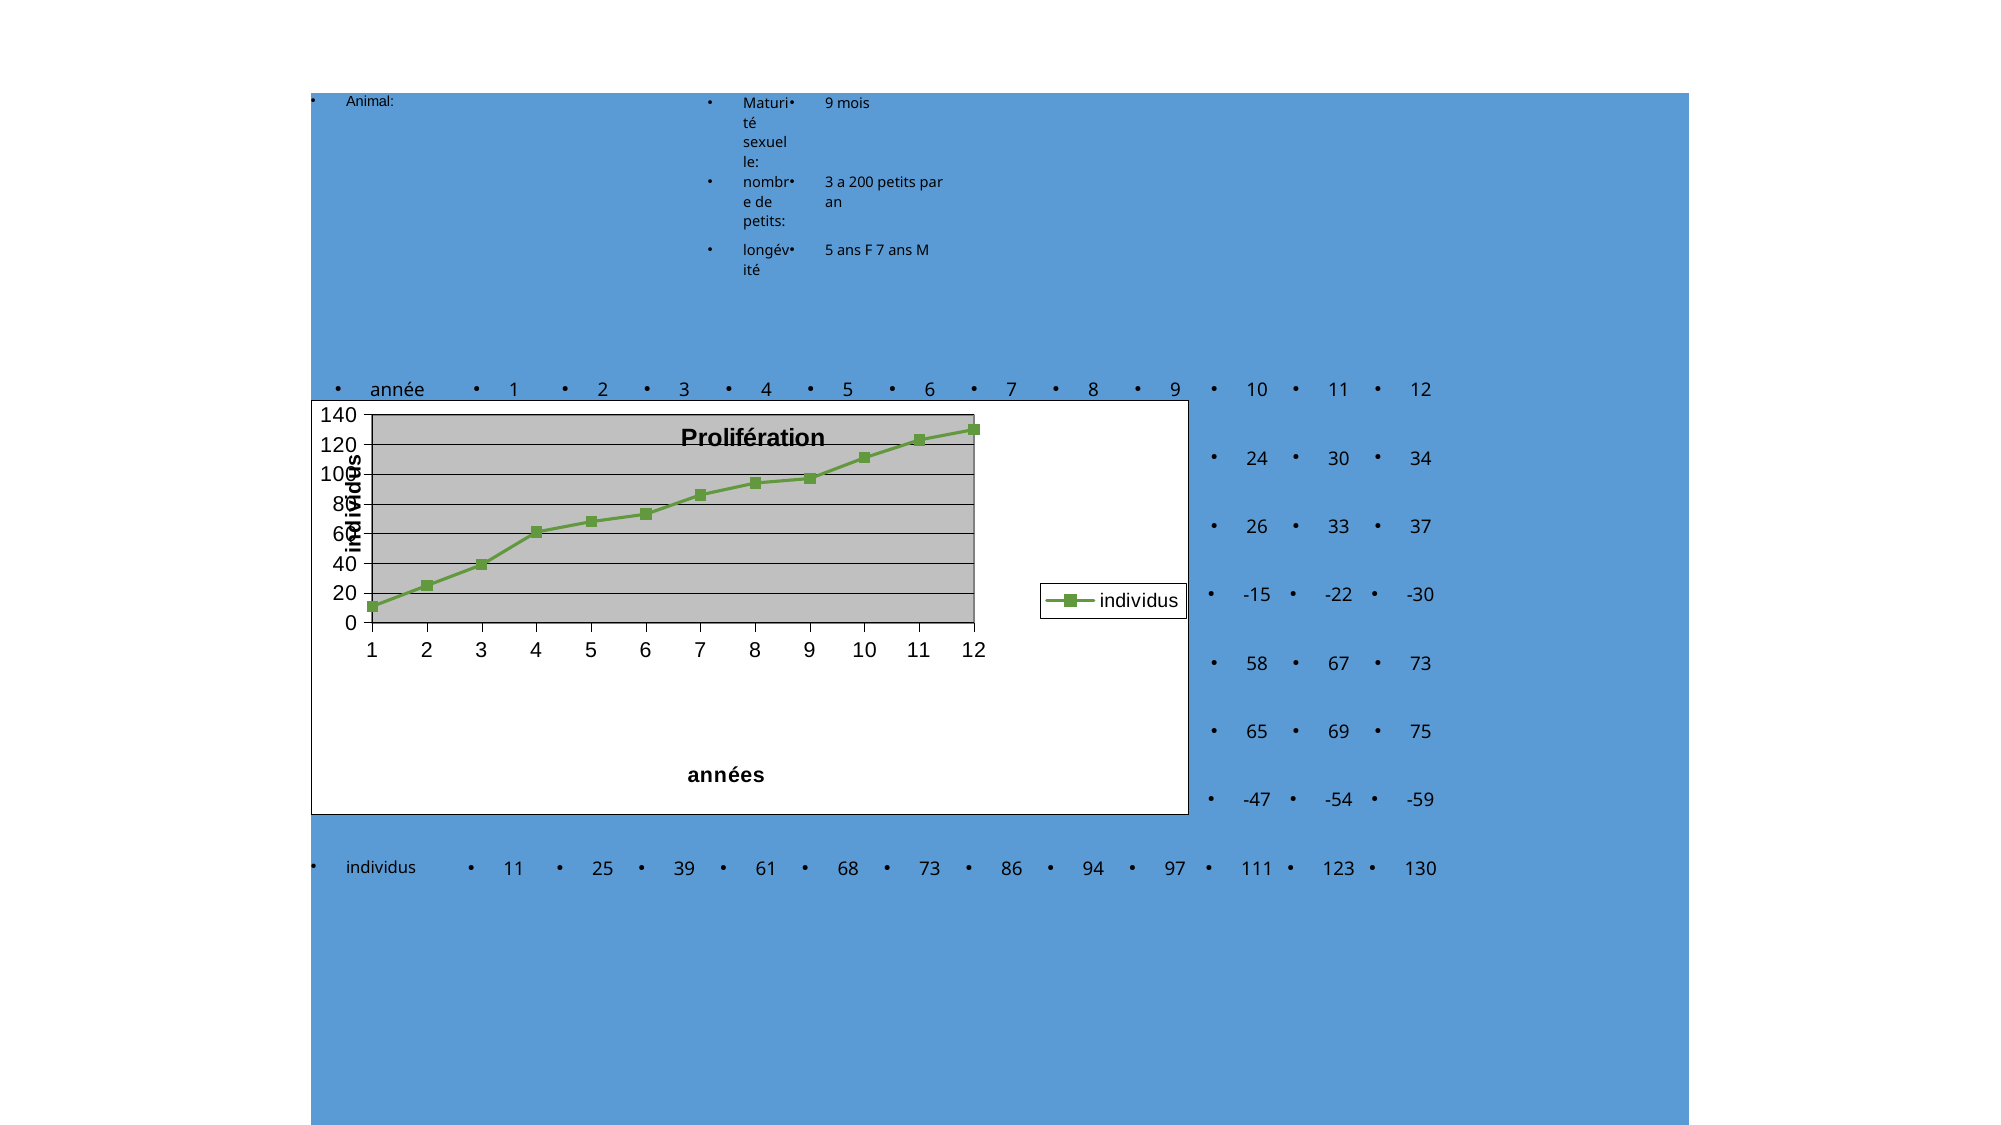

| Animal: | | | | Maturité sexuelle: | 9 mois | | | | | | | | | | |
| --- | --- | --- | --- | --- | --- | --- | --- | --- | --- | --- | --- | --- | --- | --- | --- |
| | | | | nombre de petits: | 3 a 200 petits par an | | | | | | | | | | |
| | | | | longévité | 5 ans F 7 ans M | | | | | | | | | | |
| | | | | | | | | | | | | | | | |
| année | 1 | 2 | 3 | 4 | 5 | 6 | 7 | 8 | 9 | 10 | 11 | 12 | | | |
| adultes mâles | 1 | 3 | 6 | 10 | 12 | 15 | 18 | 20 | 22 | 24 | 30 | 34 | | | |
| adultes femelles | 1 | 4 | 7 | 9 | 11 | 14 | 15 | 20 | 24 | 26 | 33 | 37 | | | |
| adultes morts | 0 | -2 | -4 | -6 | -7 | -10 | -17 | -13 | -17 | -15 | -22 | -30 | | | |
| Petits mâles | 4 | 13 | 20 | 27 | 32 | 37 | 43 | 50 | 52 | 58 | 67 | 73 | | | |
| Petites femelles | 6 | 14 | 22 | 30 | 35 | 40 | 42 | 47 | 58 | 65 | 69 | 75 | | | |
| petits morts | -1 | -7 | -12 | -9 | -15 | -23 | -15 | -30 | -42 | -47 | -54 | -59 | | | |
| individus | 11 | 25 | 39 | 61 | 68 | 73 | 86 | 94 | 97 | 111 | 123 | 130 | | | |
| | | | | | | | | | | | | | | | |
| | | | | | | | | | | | | | | | |
| | | | | | | | | | | | | | | | |
| | | | | | | | | | | | | | | | |
| | | | | | | | | | | | | | | | |
| | | | | | | | | | | | | | | | |
| | | | | | | | | | | | | | | | |
| | | | | | | | | | | | | | | | |
| | | | | | | | | | | | | | | | |
| | | | | | | | | | | | | | | | |
| | | | | | | | | | | | | | | | |
| | | | | | | | | | | | | | | | |
| | | | | | | | | | | | | | | | |
| | | | | | | | | | | | | | | | |
| | | | | | | | | | | | | | | | |
| | | | | | | | | | | | | | | | |
| | | | | | | | | | | | | | | | |
| | | | | | | | | | | | | | | | |
| | | | | | | | | | | | | | | | |
| | | | | | | | | | | | | | | | |
| | | | | | | | | | | | | | | | |
| | | | | | | | | | | | | | | | |
| | | | | | | | | | | | | | | | |
| | | : | | | | | | | | | | | | | |
### Chart: Prolifération
| Category | individus |
|---|---|
| 1 | 11.0 |
| 2 | 25.0 |
| 3 | 39.0 |
| 4 | 61.0 |
| 5 | 68.0 |
| 6 | 73.0 |
| 7 | 86.0 |
| 8 | 94.0 |
| 9 | 97.0 |
| 10 | 111.0 |
| 11 | 123.0 |
| 12 | 130.0 |#